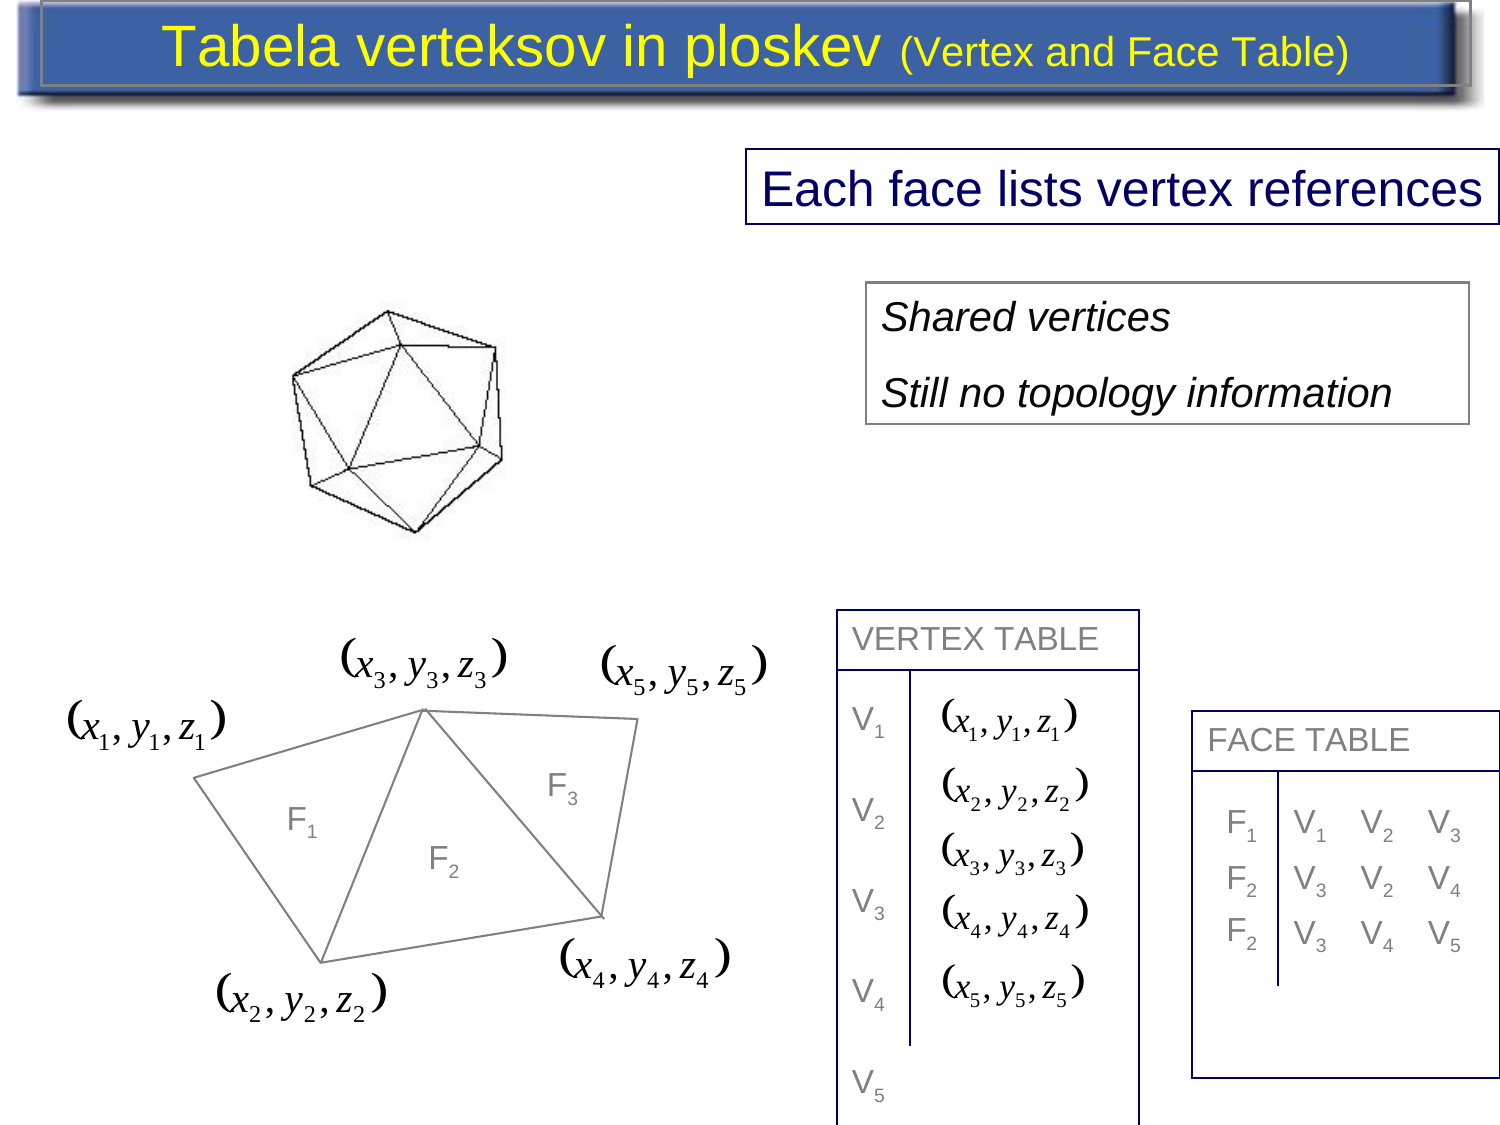

Tabela verteksov in ploskev (Vertex and Face Table)
Each face lists vertex references
Shared vertices
Still no topology information
VERTEX TABLE
V1
V2
V3
V4
V5
FACE TABLE
F3
F1
F1
V1
V2
V3
F2
F2
V3
V2
V4
F2
V3
V4
V5